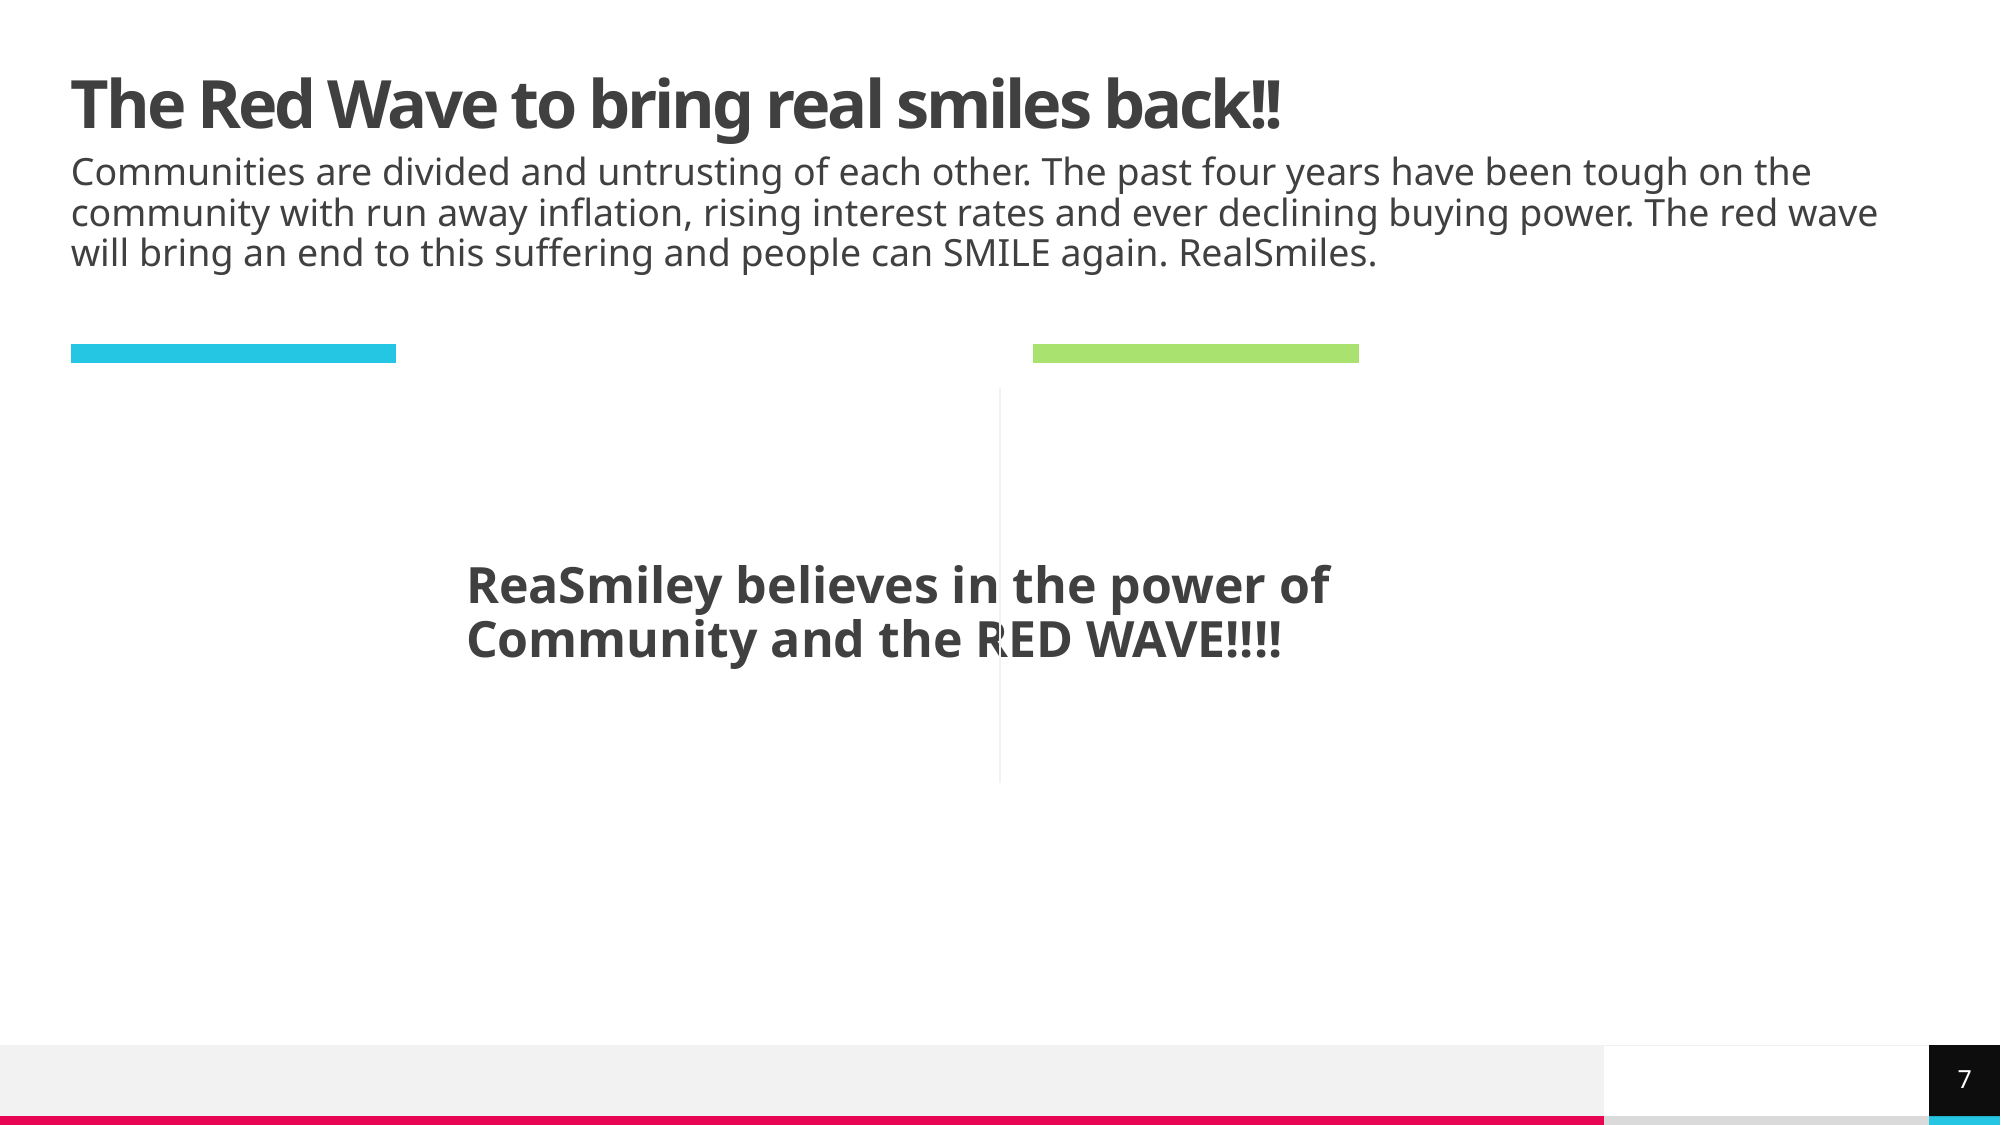

# The Red Wave to bring real smiles back!!
Communities are divided and untrusting of each other. The past four years have been tough on the community with run away inflation, rising interest rates and ever declining buying power. The red wave will bring an end to this suffering and people can SMILE again. RealSmiles.
ReaSmiley believes in the power of Community and the RED WAVE!!!!